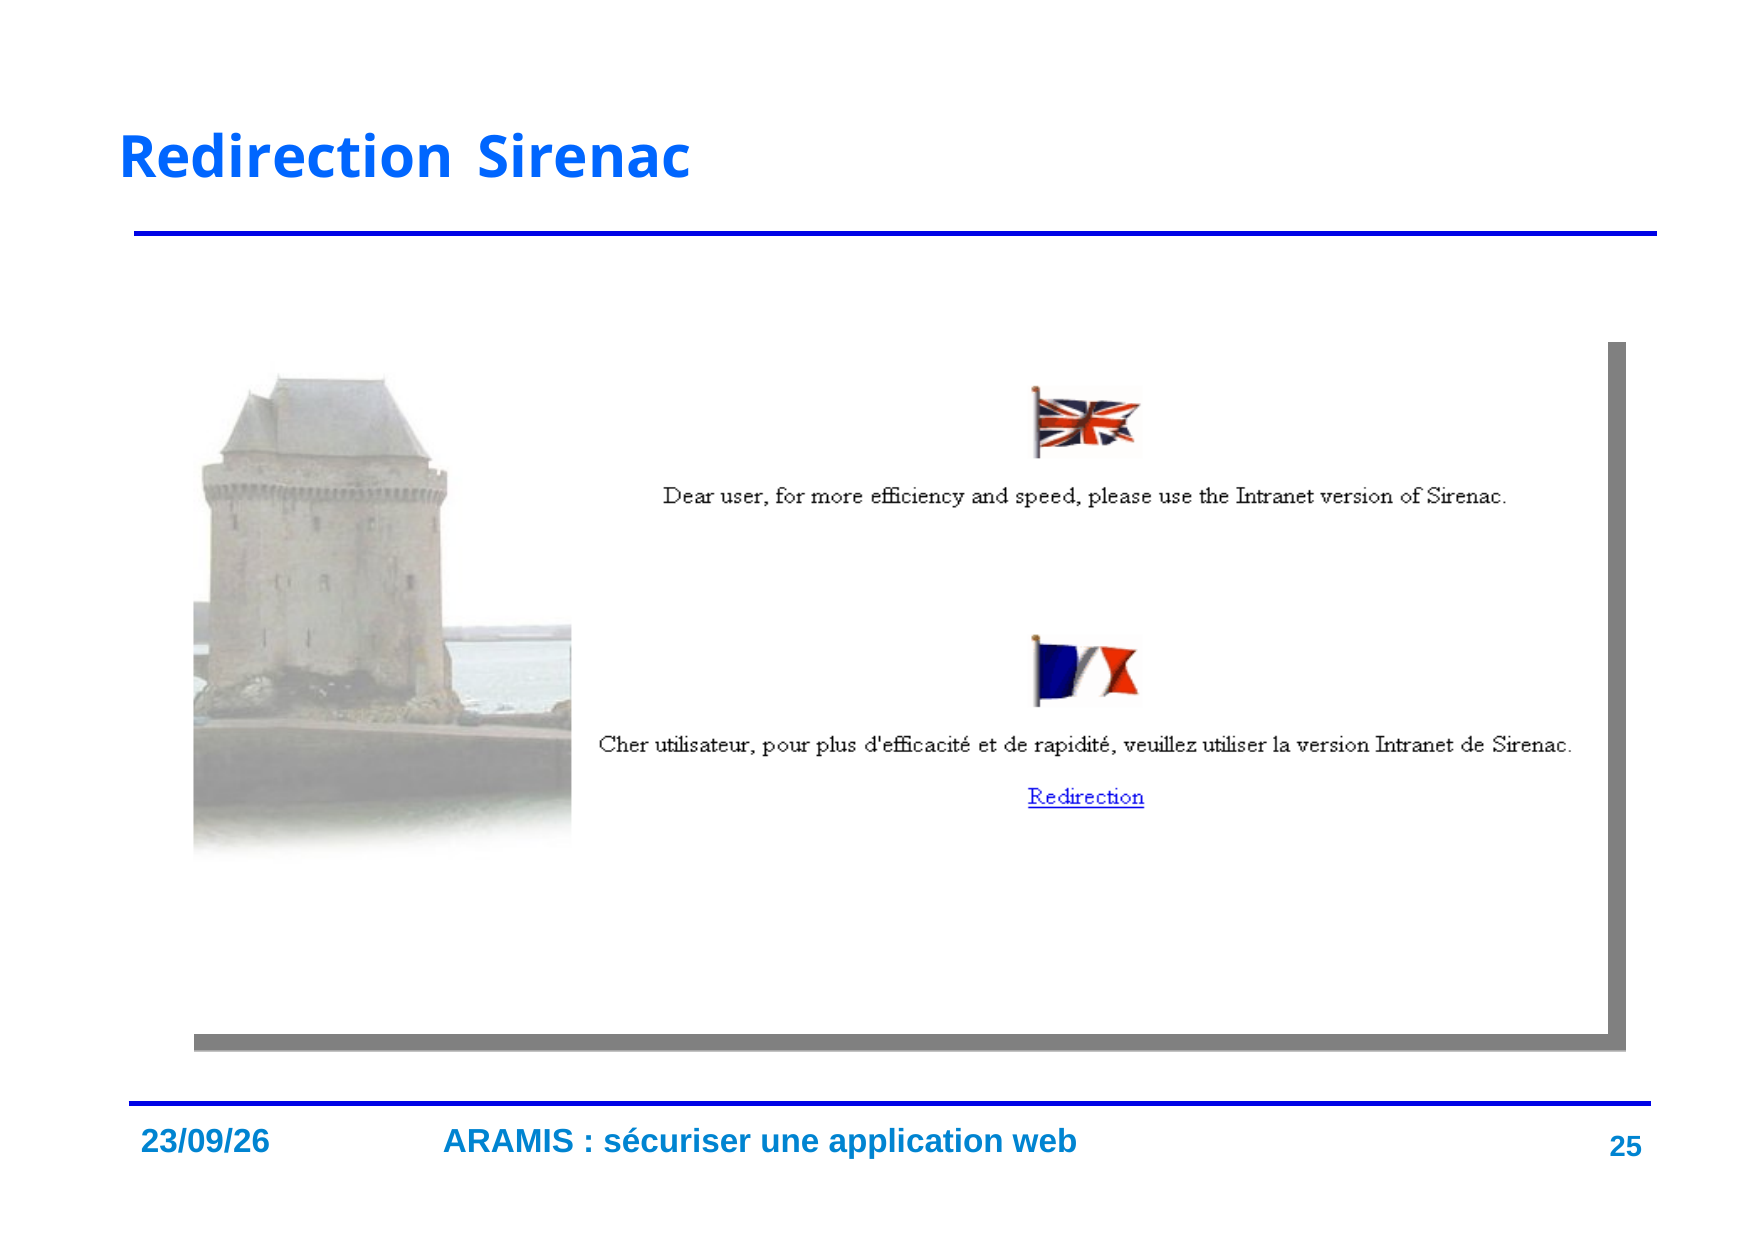

# Redirection Sirenac
ARAMIS : sécuriser une application web
25